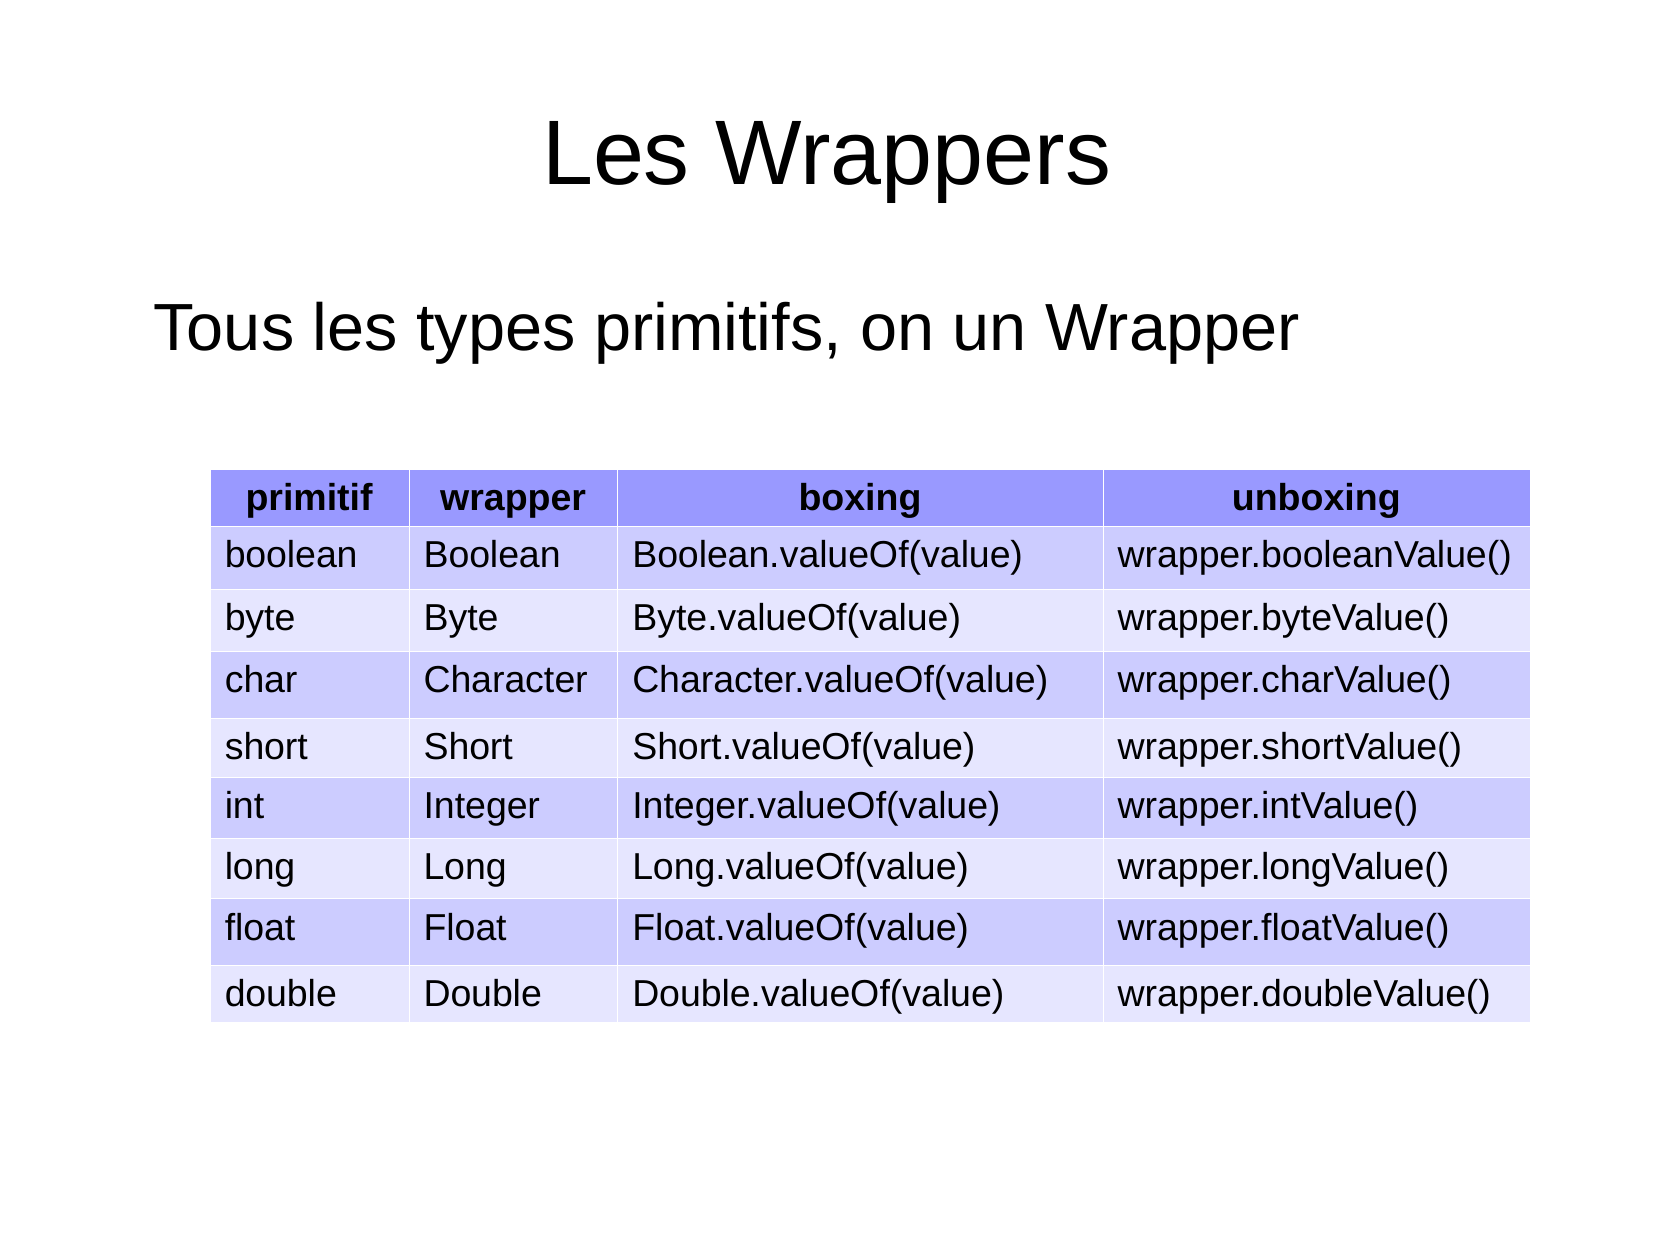

# Les Wrappers
Tous les types primitifs, on un Wrapper
| primitif | wrapper | boxing | unboxing |
| --- | --- | --- | --- |
| boolean | Boolean | Boolean.valueOf(value) | wrapper.booleanValue() |
| byte | Byte | Byte.valueOf(value) | wrapper.byteValue() |
| char | Character | Character.valueOf(value) | wrapper.charValue() |
| short | Short | Short.valueOf(value) | wrapper.shortValue() |
| int | Integer | Integer.valueOf(value) | wrapper.intValue() |
| long | Long | Long.valueOf(value) | wrapper.longValue() |
| float | Float | Float.valueOf(value) | wrapper.floatValue() |
| double | Double | Double.valueOf(value) | wrapper.doubleValue() |